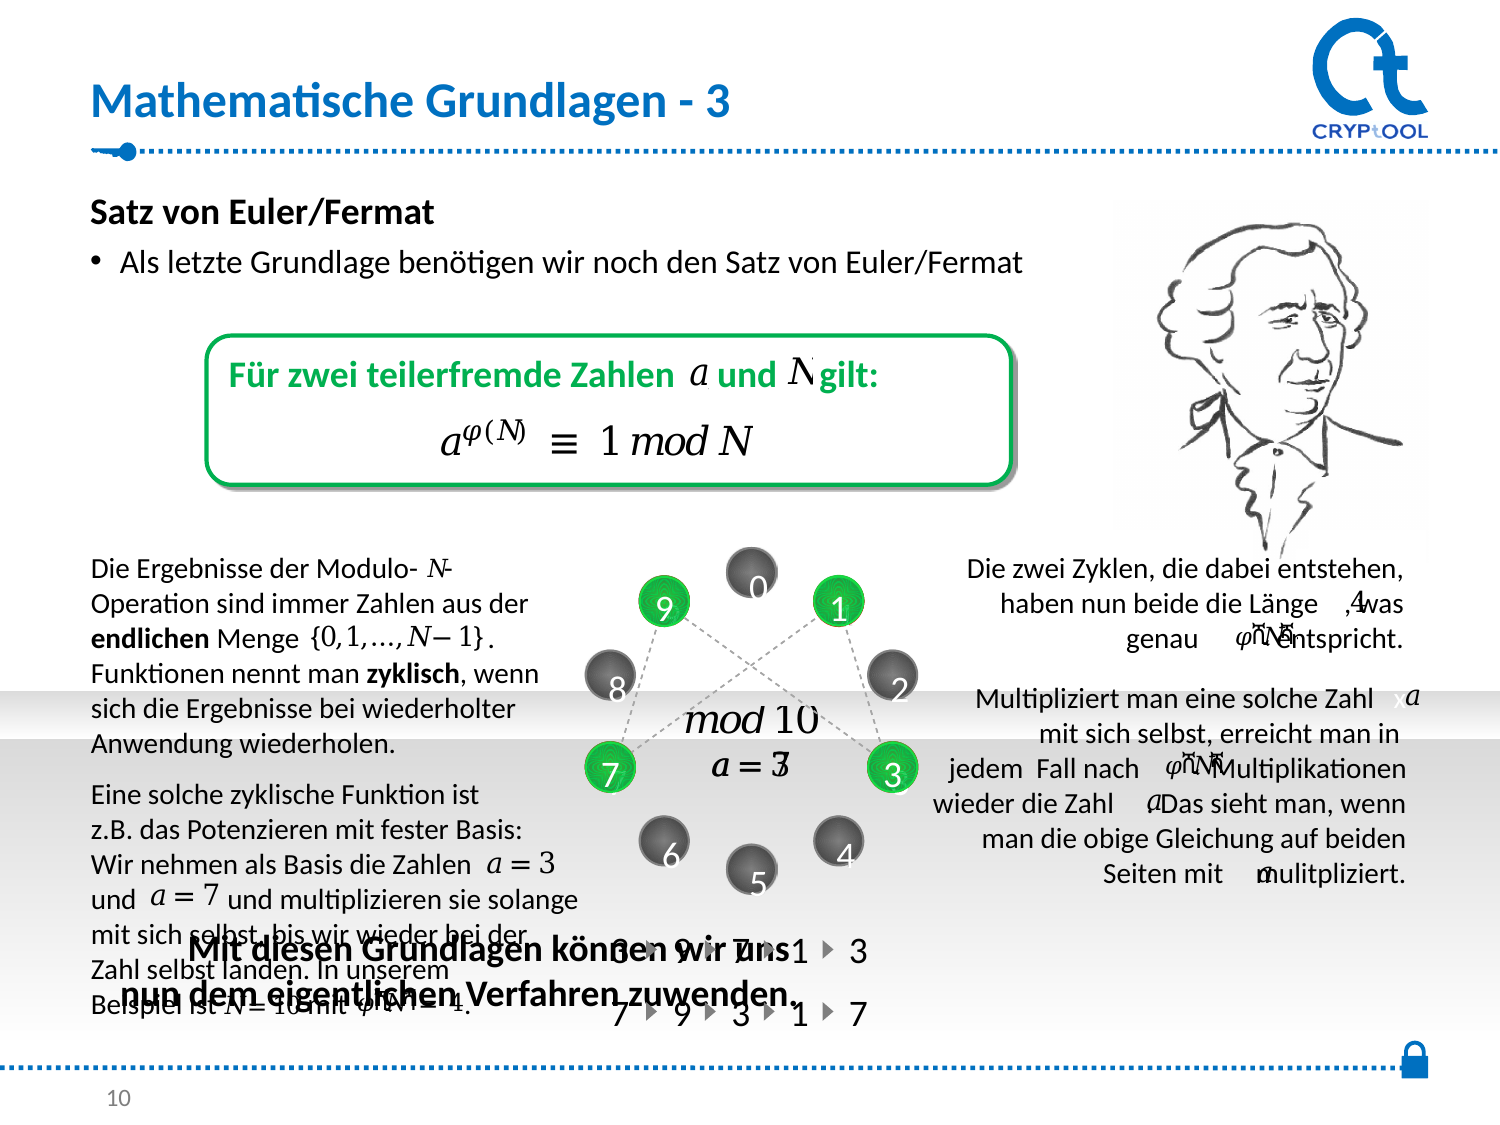

# Mathematische Grundlagen - 3
Satz von Euler/Fermat
Als letzte Grundlage benötigen wir noch den Satz von Euler/Fermat
Für zwei teilerfremde Zahlen und gilt:
Die Ergebnisse der Modulo- -Operation sind immer Zahlen aus der endlichen Menge .
Funktionen nennt man zyklisch, wenn sich die Ergebnisse bei wiederholter Anwendung wiederholen.
Die zwei Zyklen, die dabei entstehen, haben nun beide die Länge , was genau entspricht.
0
1
9
9
9
1
1
1
9
9
1
8
2
Multipliziert man eine solche Zahl x
mit sich selbst, erreicht man in
jedem Fall nach Multiplikationen wieder die Zahl . Das sieht man, wenn man die obige Gleichung auf beiden Seiten mit mulitpliziert.
7
7
7
3
3
3
7
7
3
3
Eine solche zyklische Funktion ist
z.B. das Potenzieren mit fester Basis:
Wir nehmen als Basis die Zahlen und und multiplizieren sie solange
mit sich selbst, bis wir wieder bei der
Zahl selbst landen. In unserem
Beispiel ist mit .
6
4
5
Mit diesen Grundlagen können wir uns
nun dem eigentlichen Verfahren zuwenden.
3
9
7
1
3
7
9
3
1
7